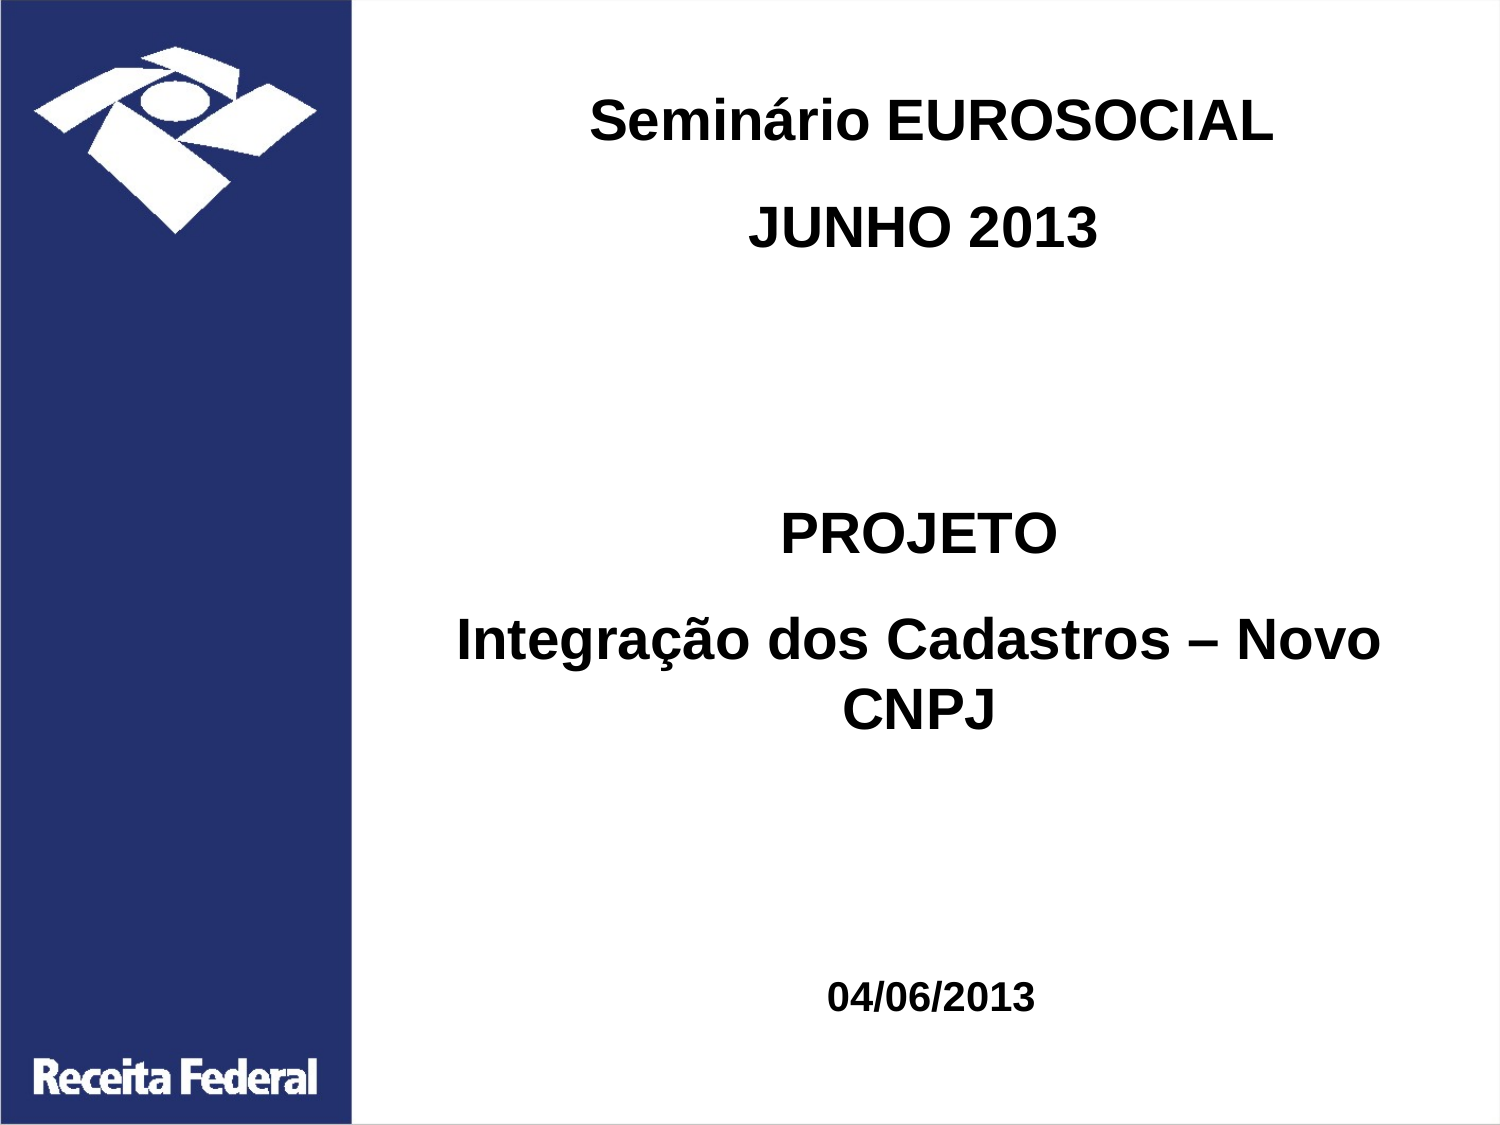

Seminário EUROSOCIAL
JUNHO 2013
PROJETO
Integração dos Cadastros – Novo CNPJ
04/06/2013